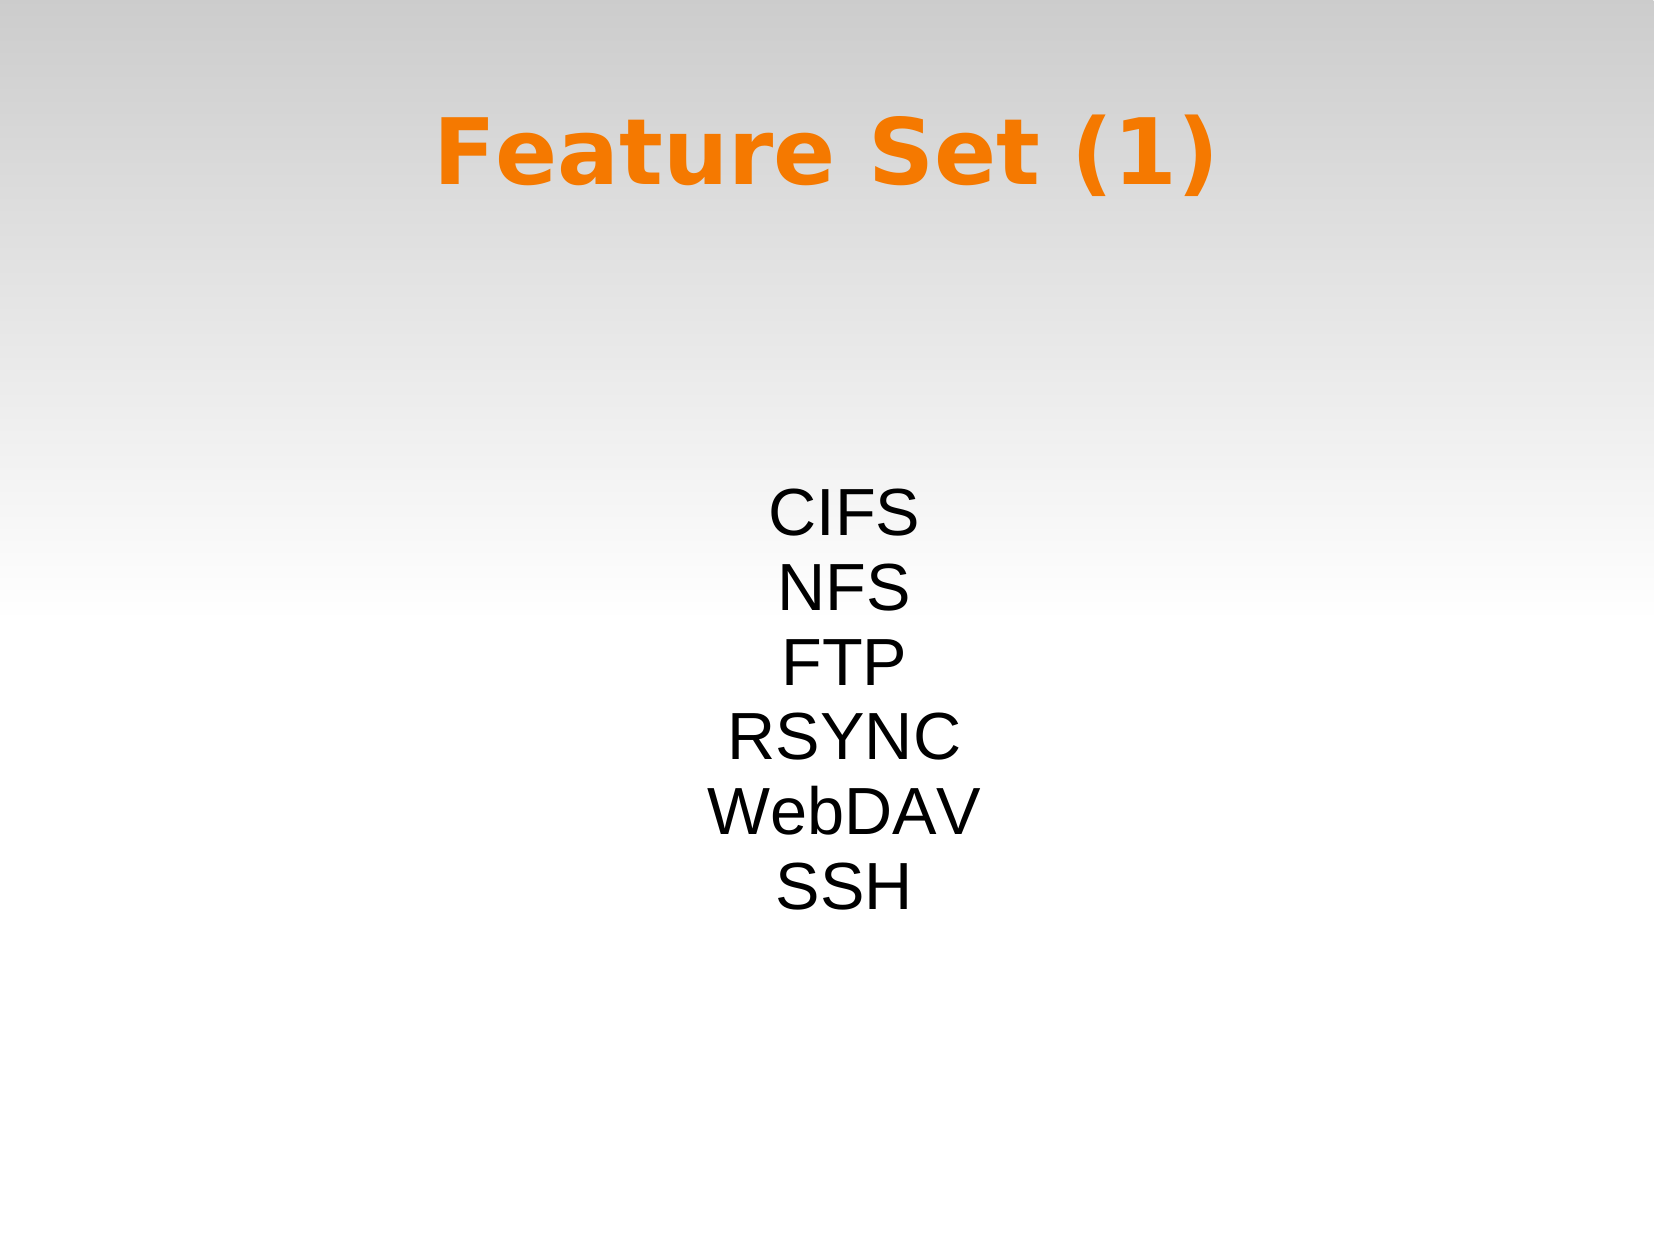

# Feature Set (1)
CIFS
NFS
FTP
RSYNC
WebDAV
SSH